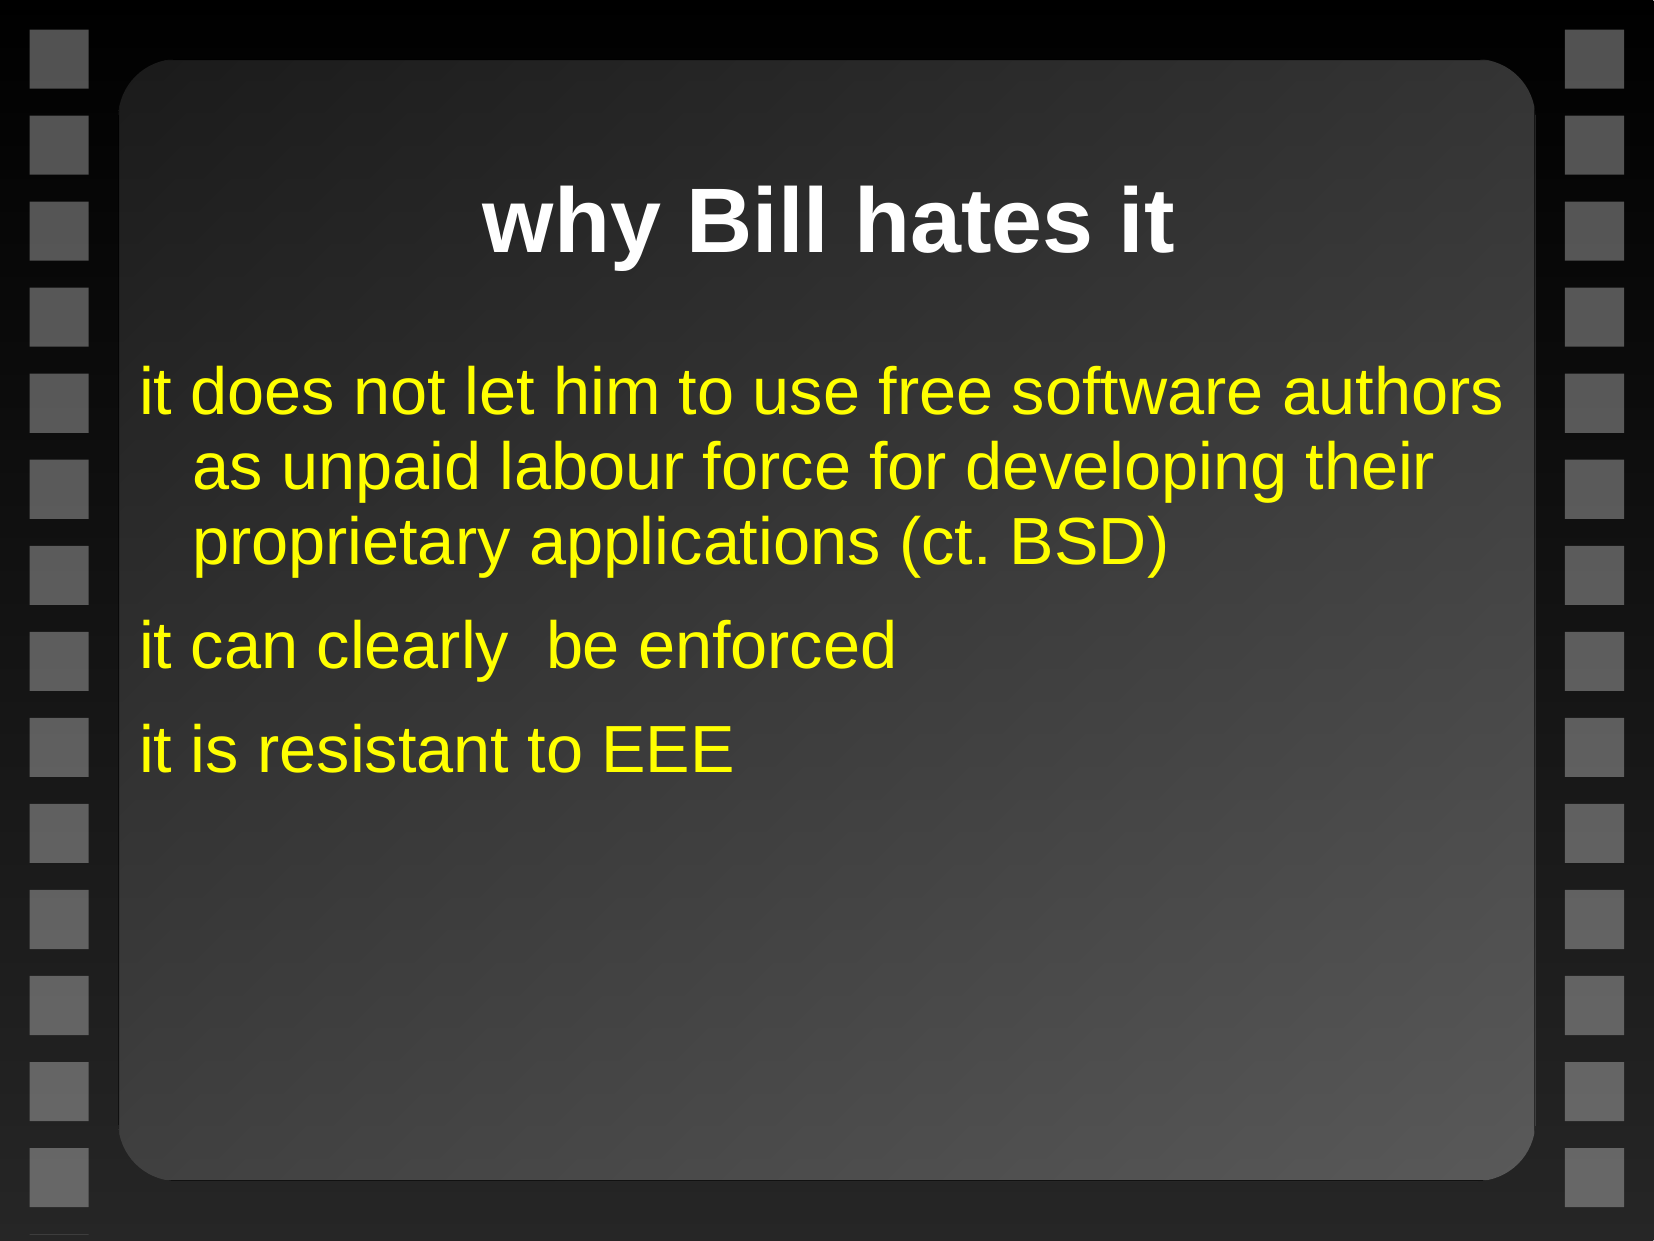

# why Bill hates it
it does not let him to use free software authors as unpaid labour force for developing their proprietary applications (ct. BSD)
it can clearly be enforced
it is resistant to EEE